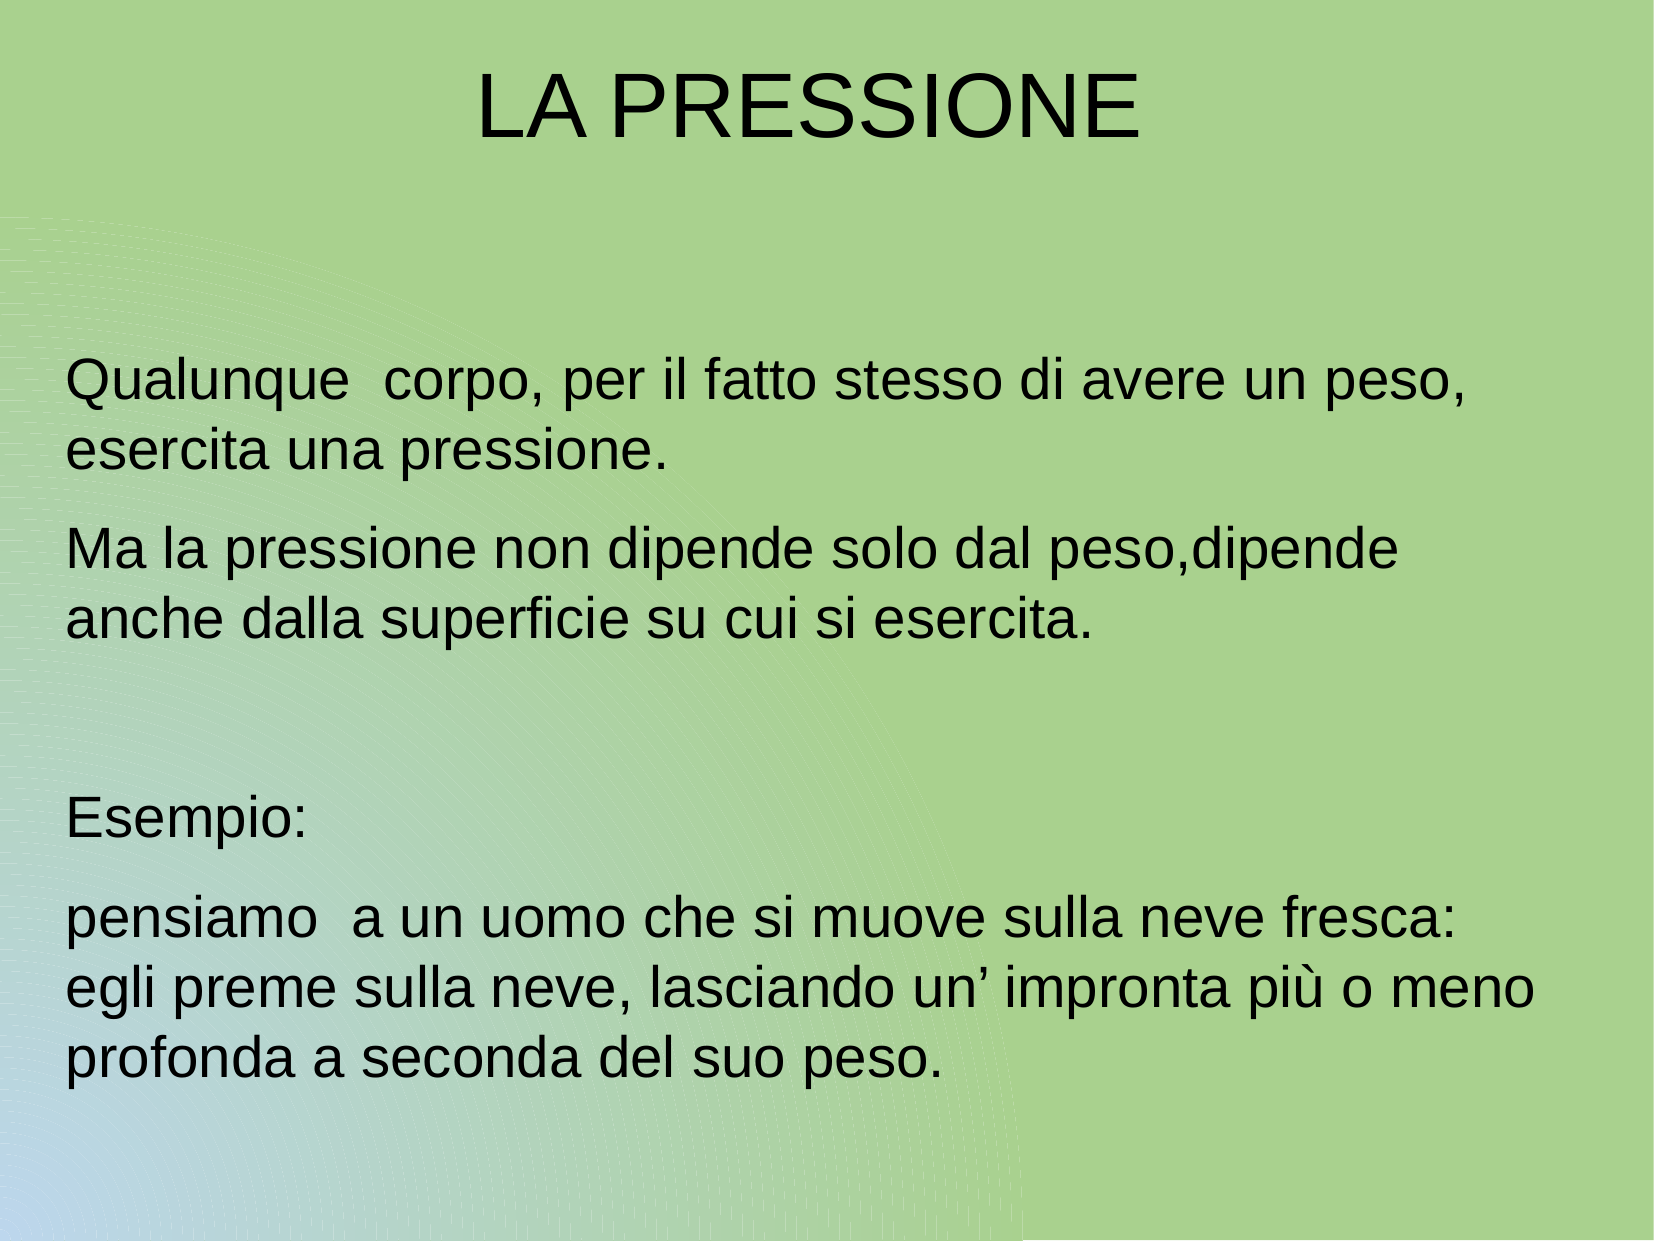

# LA PRESSIONE
Qualunque corpo, per il fatto stesso di avere un peso, esercita una pressione.
Ma la pressione non dipende solo dal peso,dipende anche dalla superficie su cui si esercita.
Esempio:
pensiamo a un uomo che si muove sulla neve fresca: egli preme sulla neve, lasciando un’ impronta più o meno profonda a seconda del suo peso.